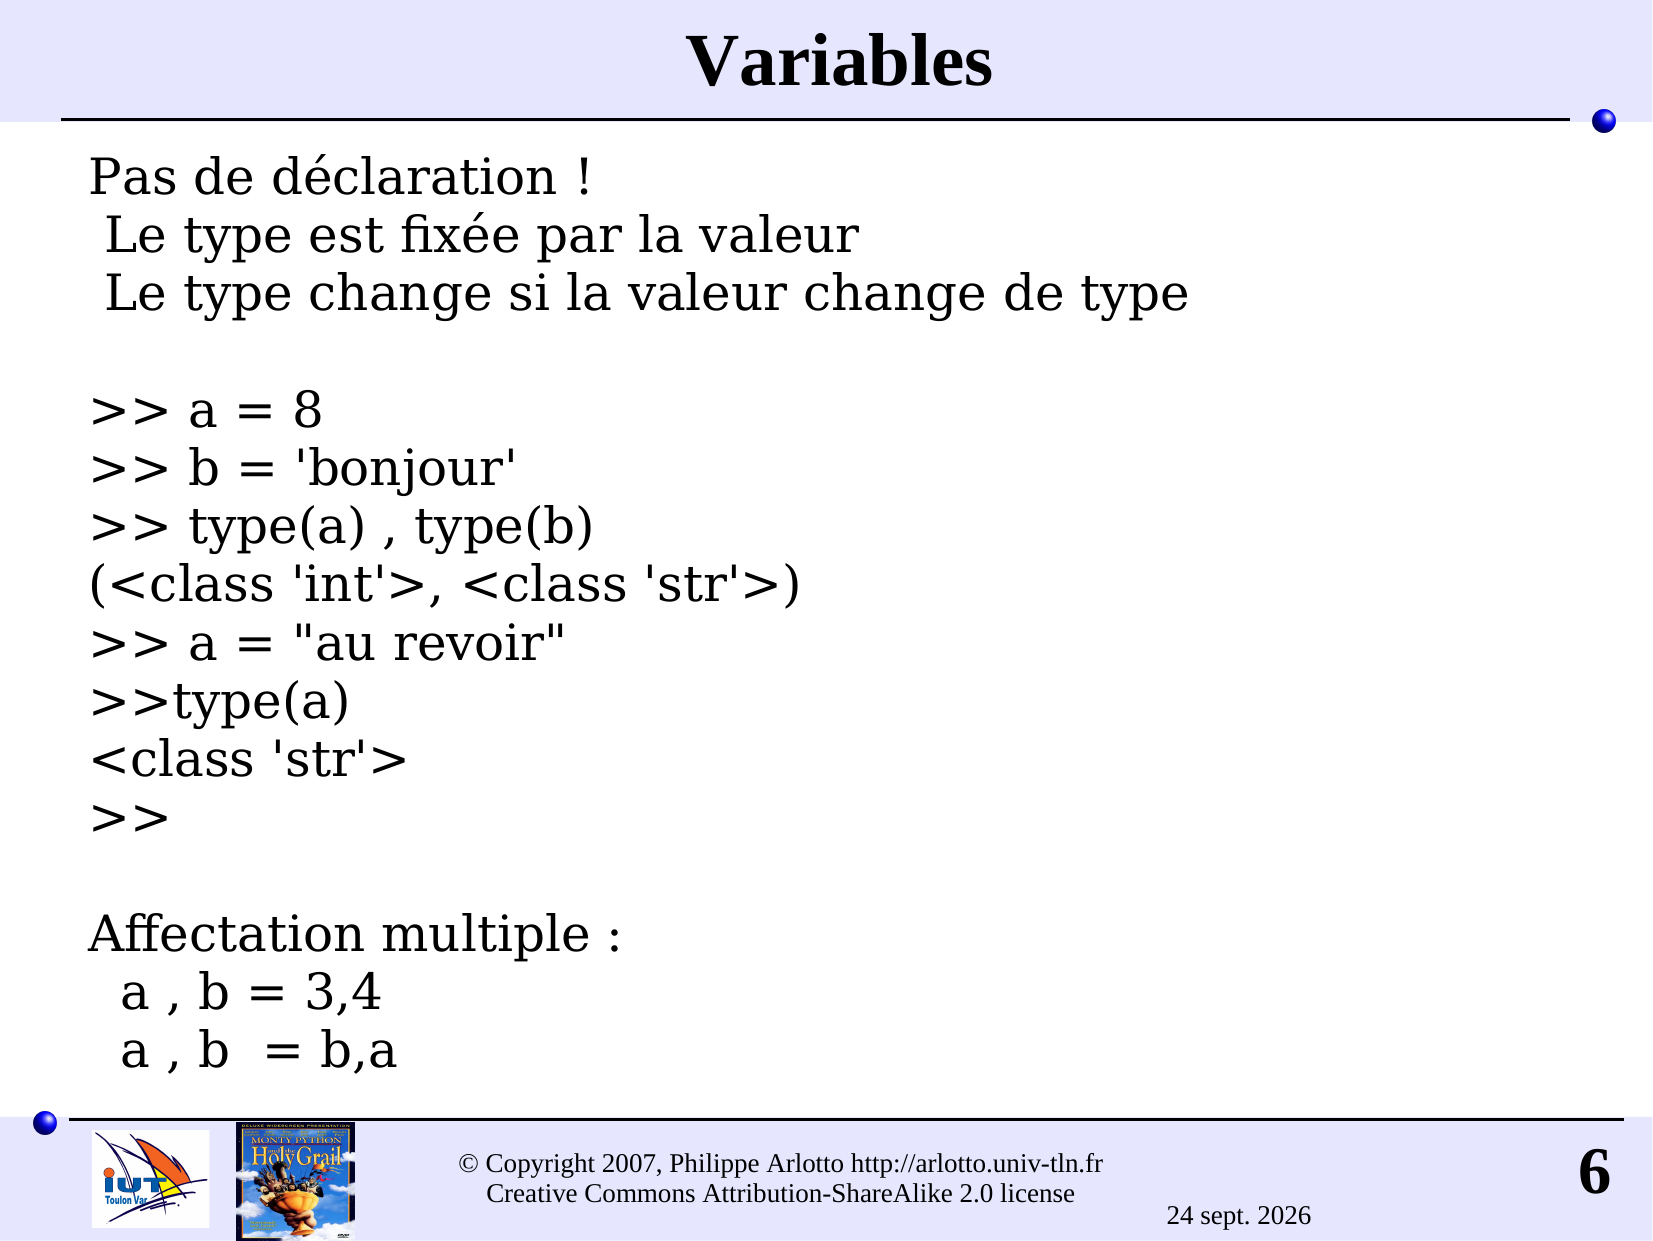

# Variables
Pas de déclaration !
 Le type est fixée par la valeur
 Le type change si la valeur change de type
>> a = 8
>> b = 'bonjour'
>> type(a) , type(b)
(<class 'int'>, <class 'str'>)
>> a = "au revoir"
>>type(a)
<class 'str'>
>>
Affectation multiple :
 a , b = 3,4
 a , b = b,a